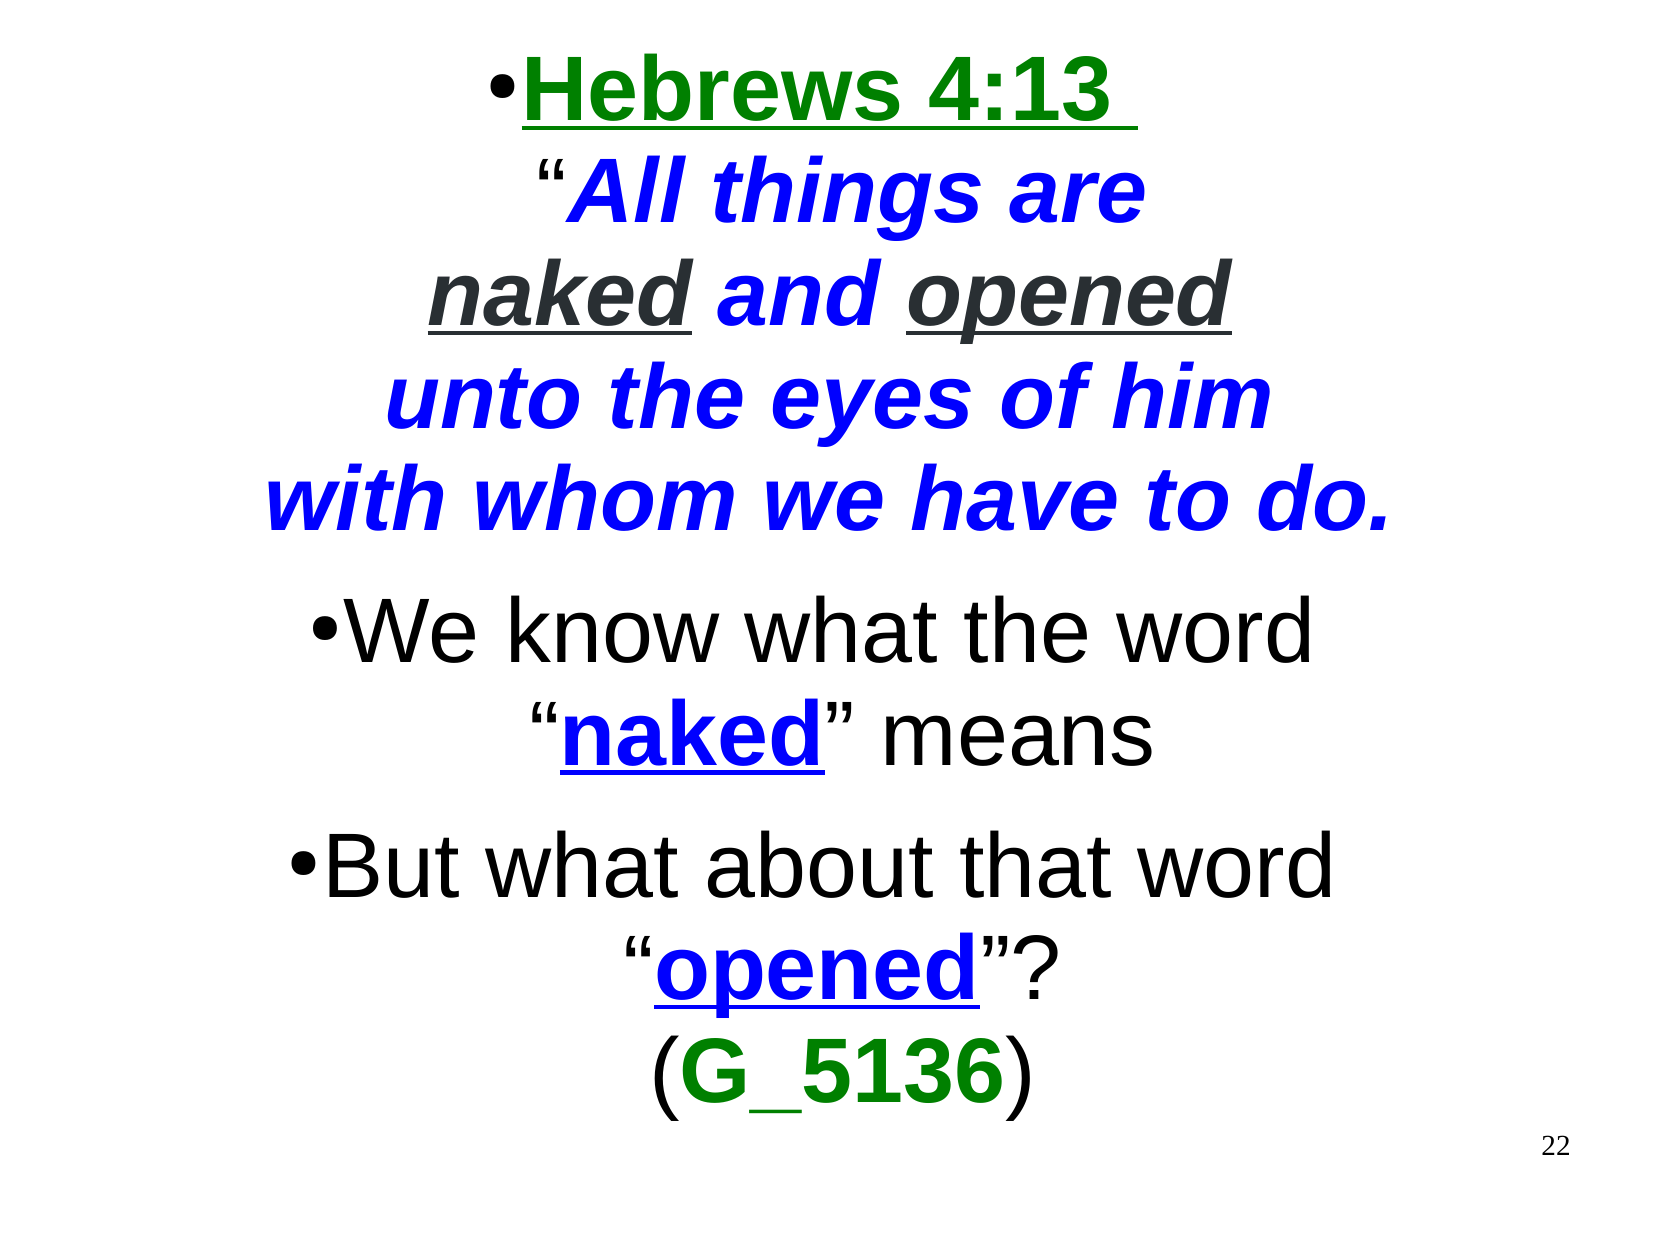

# Hebrews 4:13  “All things are naked and opened unto the eyes of him with whom we have to do.
We know what the word
“naked” means
But what about that word
“opened”?
(G_5136)
22